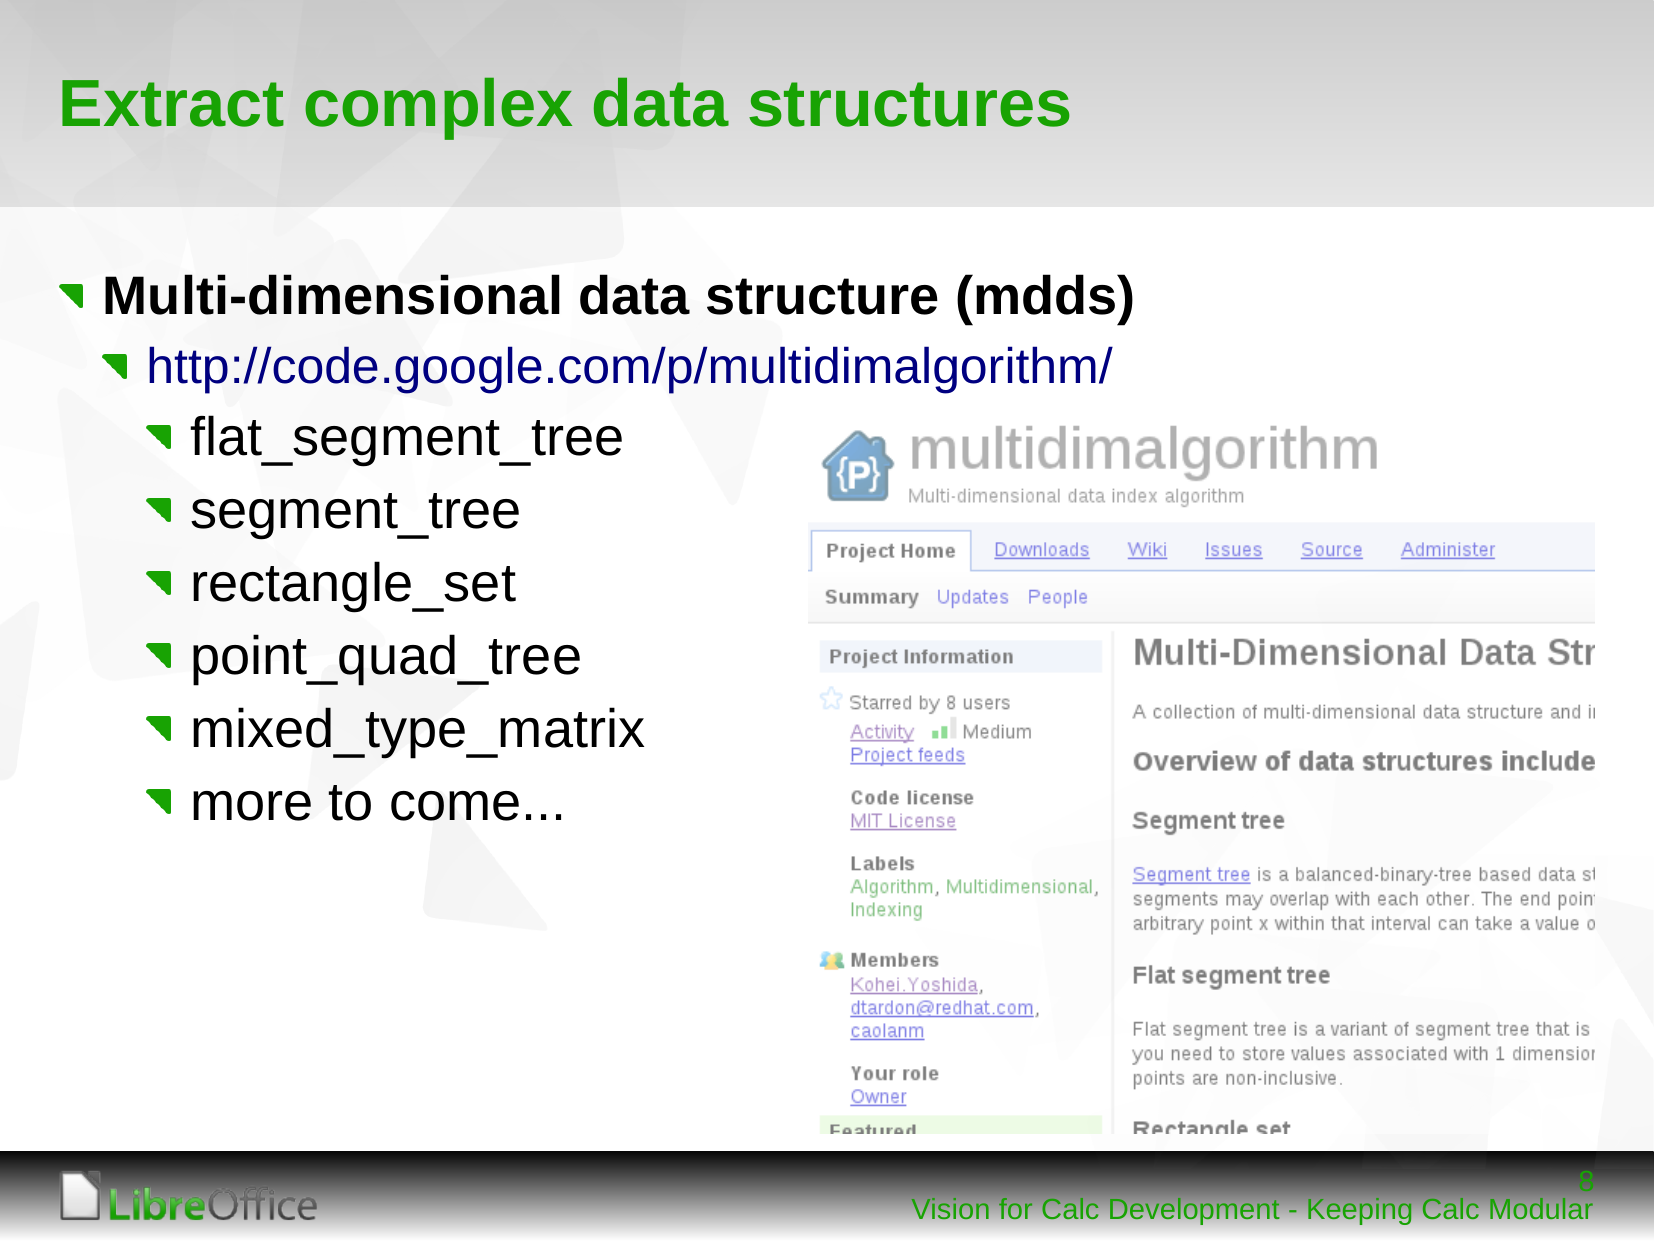

# Extract complex data structures
Multi-dimensional data structure (mdds)
http://code.google.com/p/multidimalgorithm/
flat_segment_tree
segment_tree
rectangle_set
point_quad_tree
mixed_type_matrix
more to come...
8
Vision for Calc Development - Keeping Calc Modular